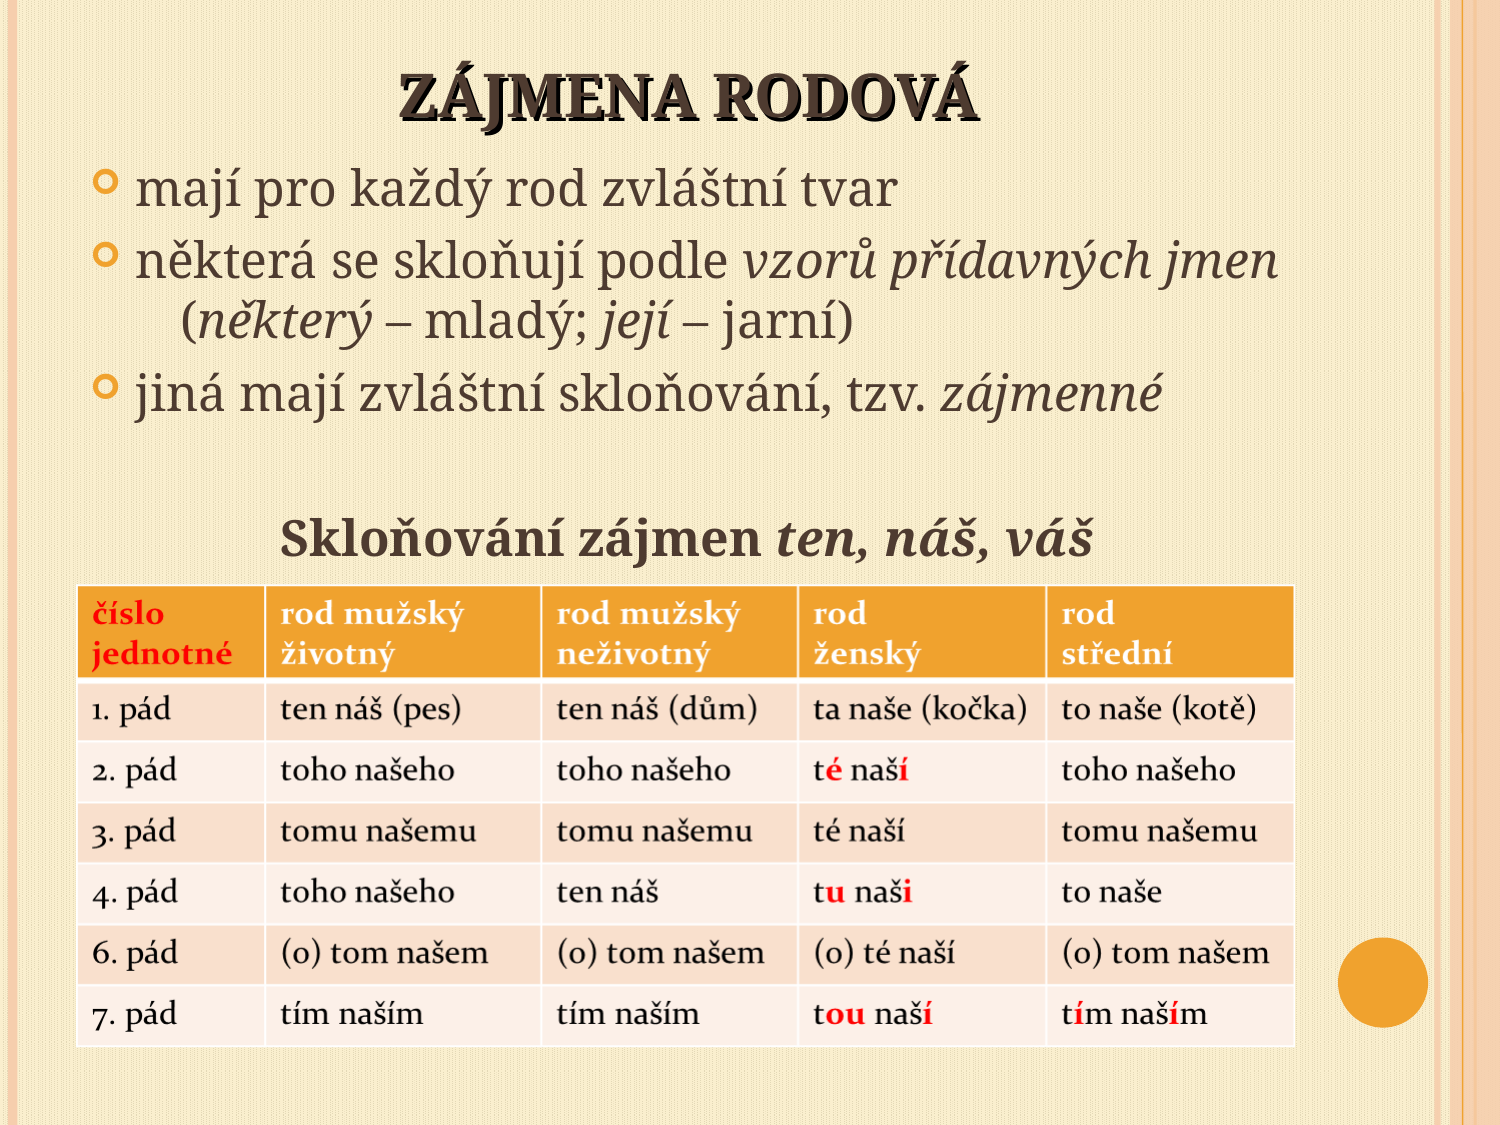

# Zájmena rodová
mají pro každý rod zvláštní tvar
některá se skloňují podle vzorů přídavných jmen (některý – mladý; její – jarní)
jiná mají zvláštní skloňování, tzv. zájmenné
Skloňování zájmen ten, náš, váš